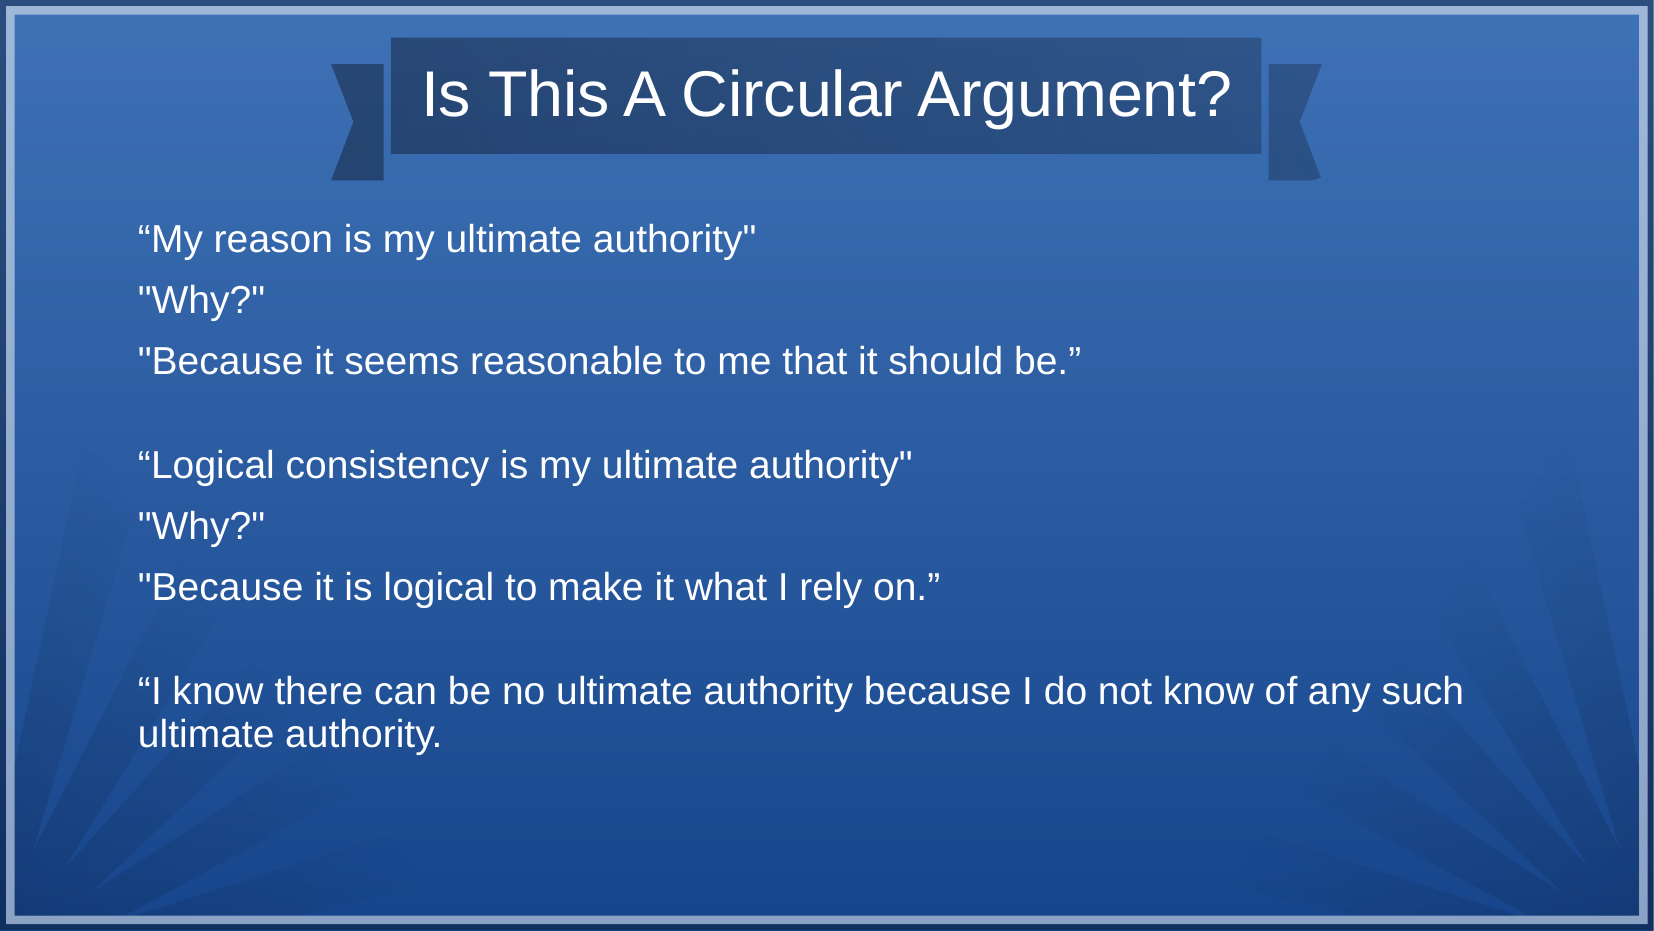

# Is This A Circular Argument?
“My reason is my ultimate authority"
"Why?"
"Because it seems reasonable to me that it should be.”
“Logical consistency is my ultimate authority"
"Why?"
"Because it is logical to make it what I rely on.”
“I know there can be no ultimate authority because I do not know of any such ultimate authority.